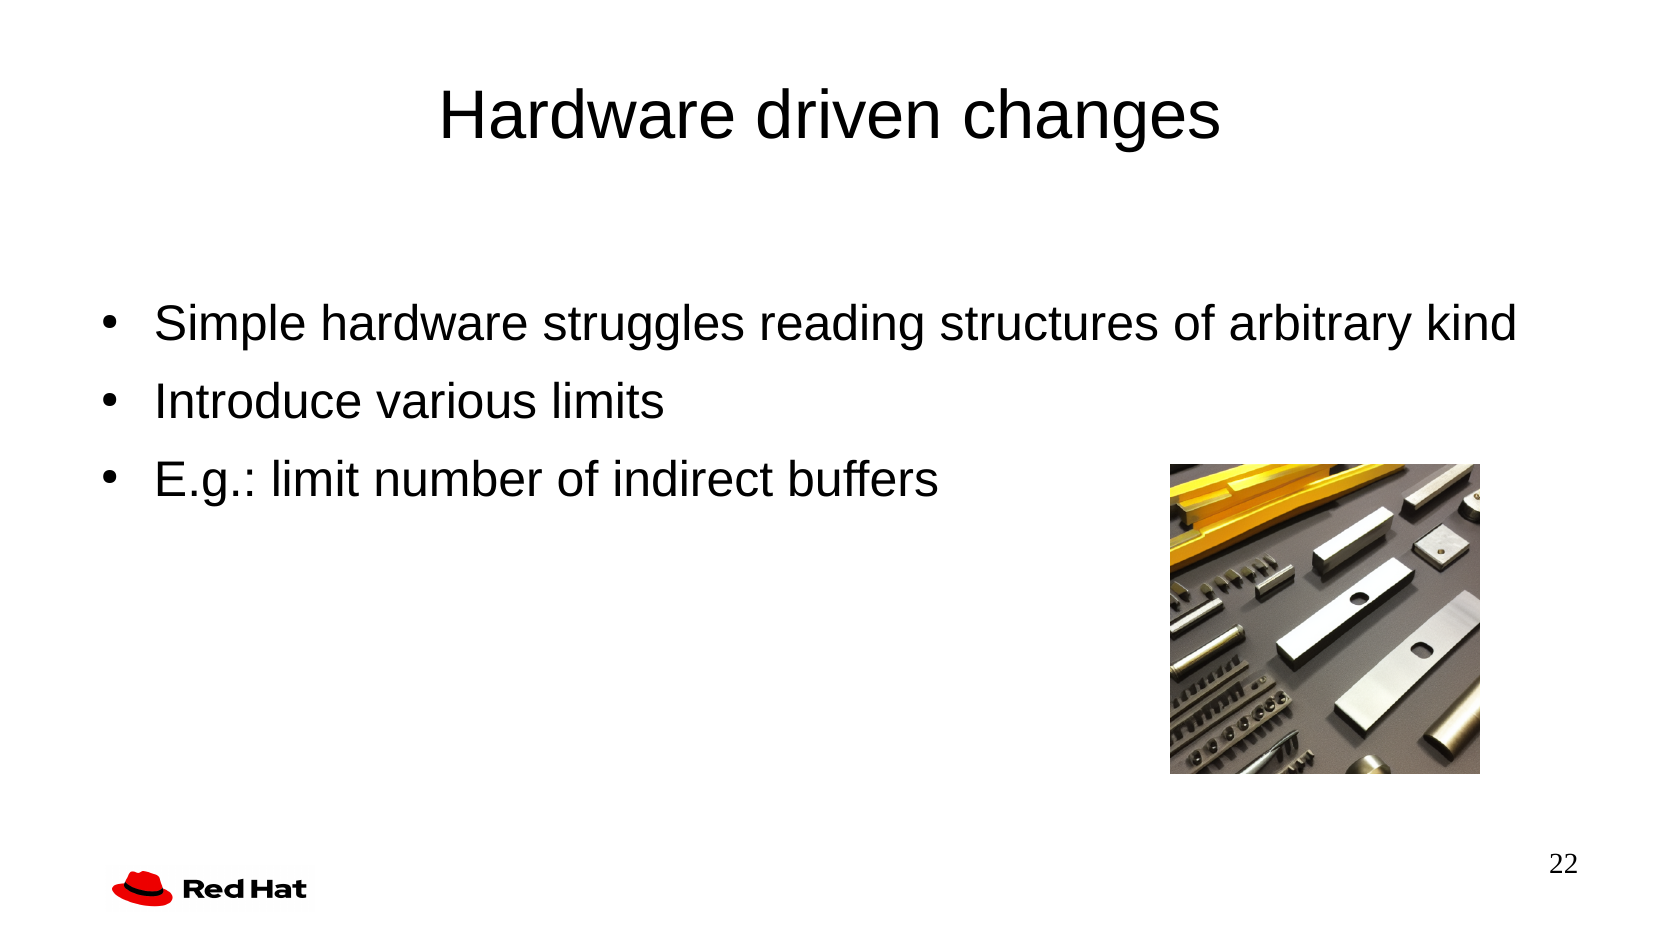

# Hardware driven changes
Simple hardware struggles reading structures of arbitrary kind
Introduce various limits
E.g.: limit number of indirect buffers
22